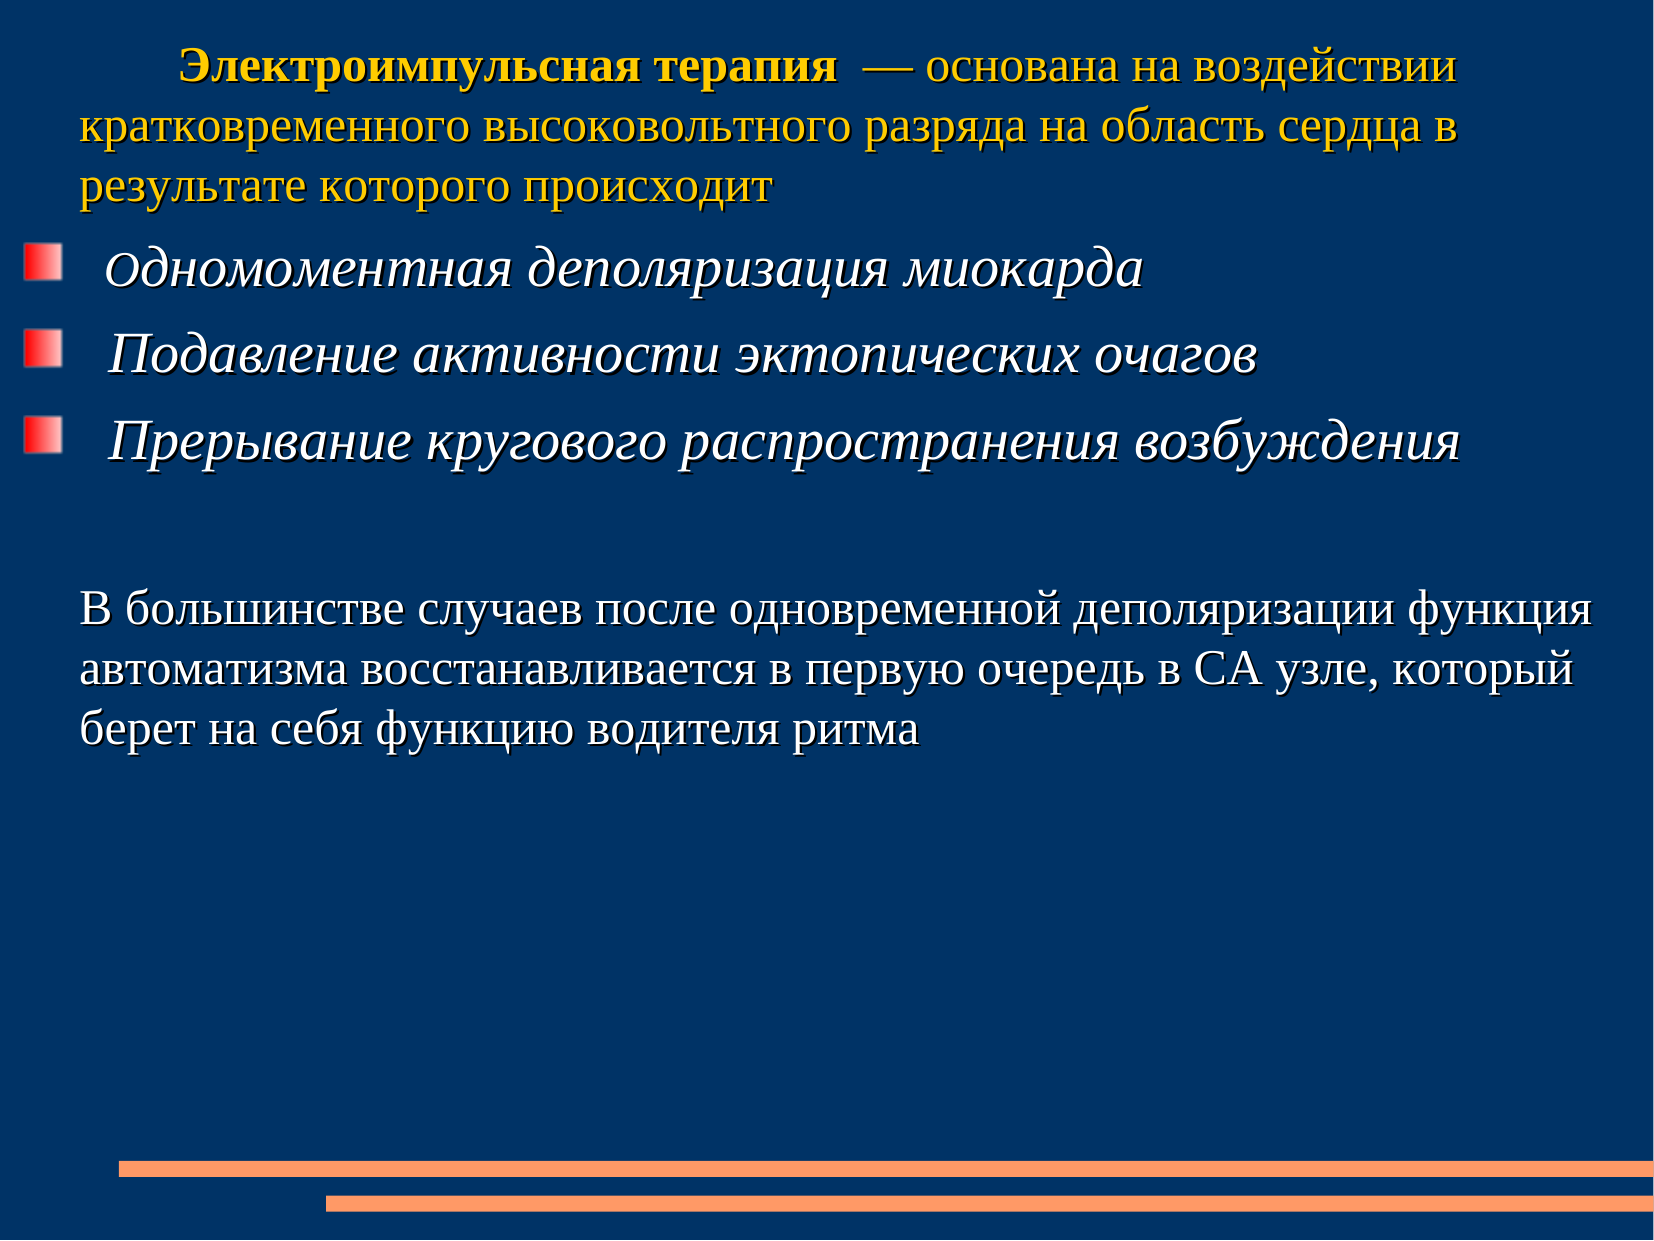

Электроимпульсная терапия  — основана на воздействии кратковременного высоковольтного разряда на область сердца в результате которого происходит
 Одномоментная деполяризация миокарда
 Подавление активности эктопических очагов
 Прерывание кругового распространения возбуждения
В большинстве случаев после одновременной деполяризации функция автоматизма восстанавливается в первую очередь в СА узле, который берет на себя функцию водителя ритма